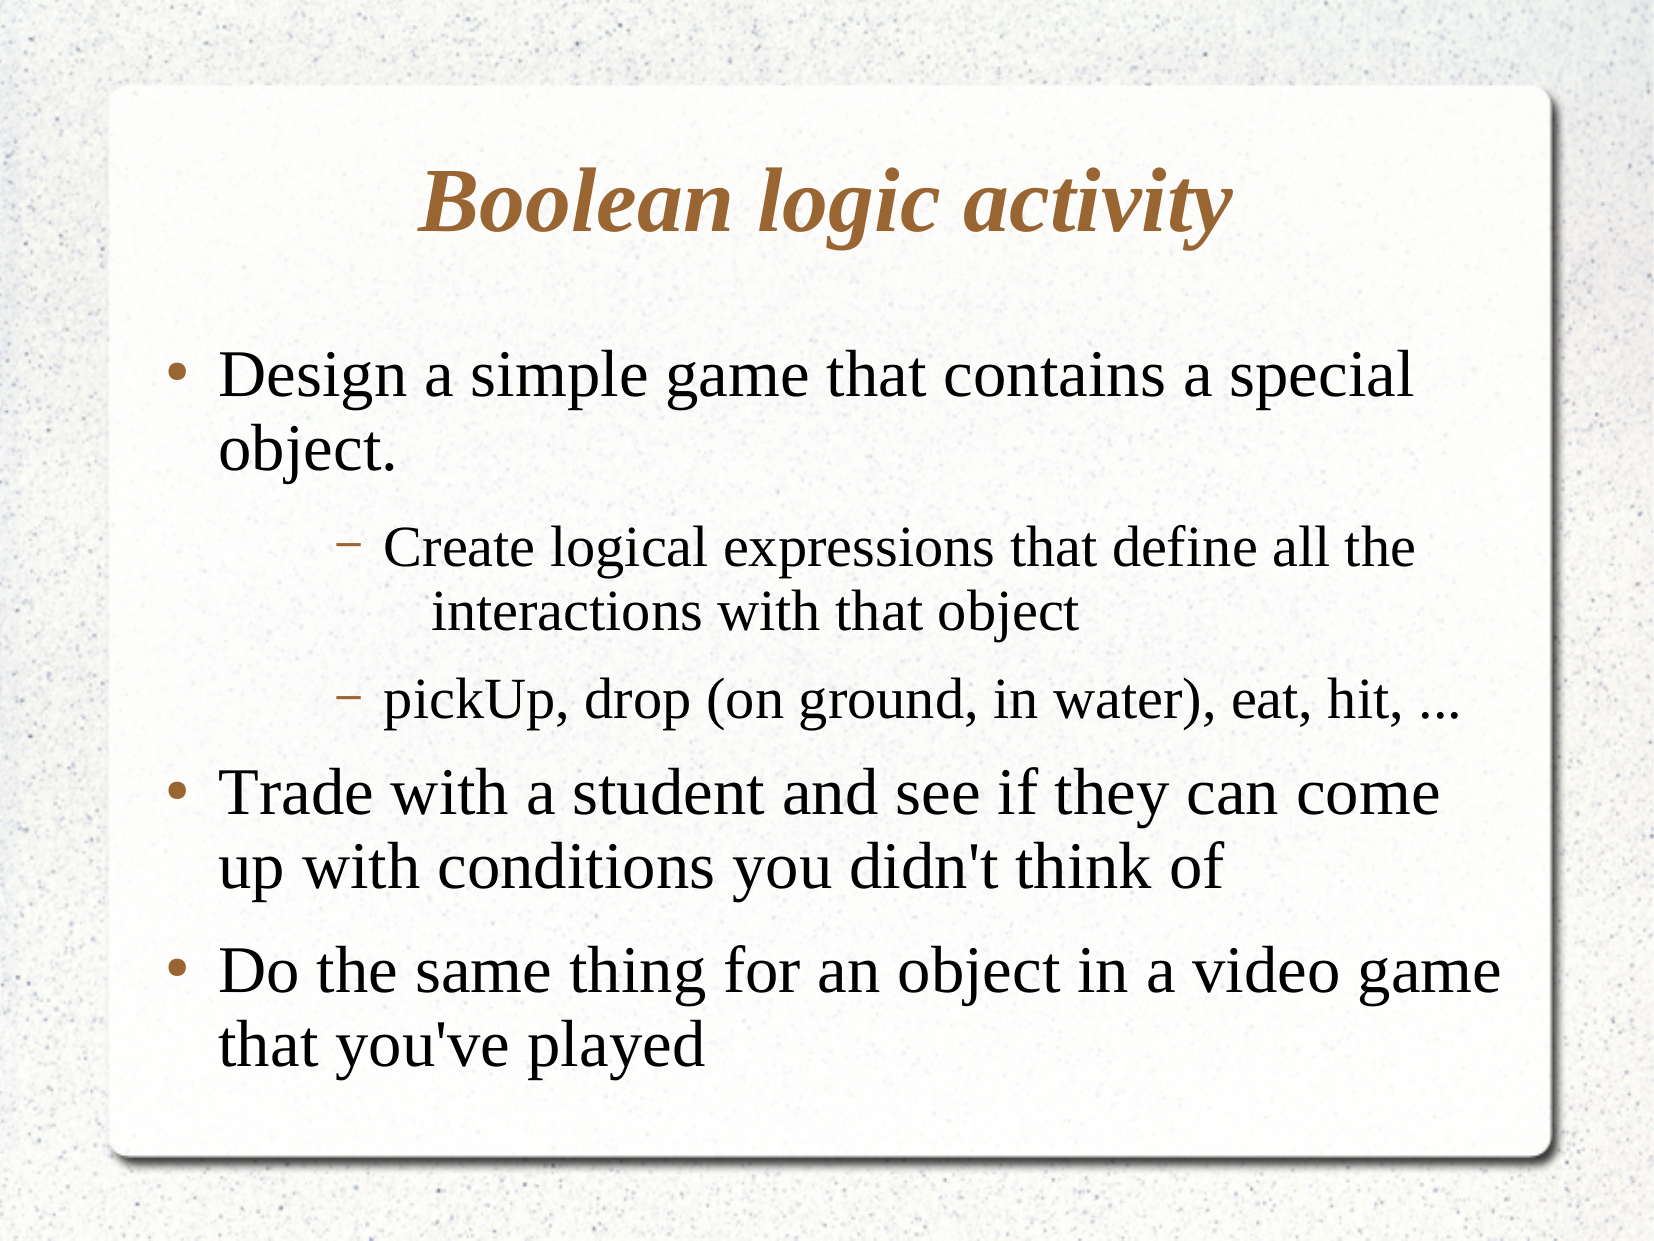

# Boolean logic activity
Design a simple game that contains a special object.
Create logical expressions that define all the interactions with that object
pickUp, drop (on ground, in water), eat, hit, ...
Trade with a student and see if they can come up with conditions you didn't think of
Do the same thing for an object in a video game that you've played